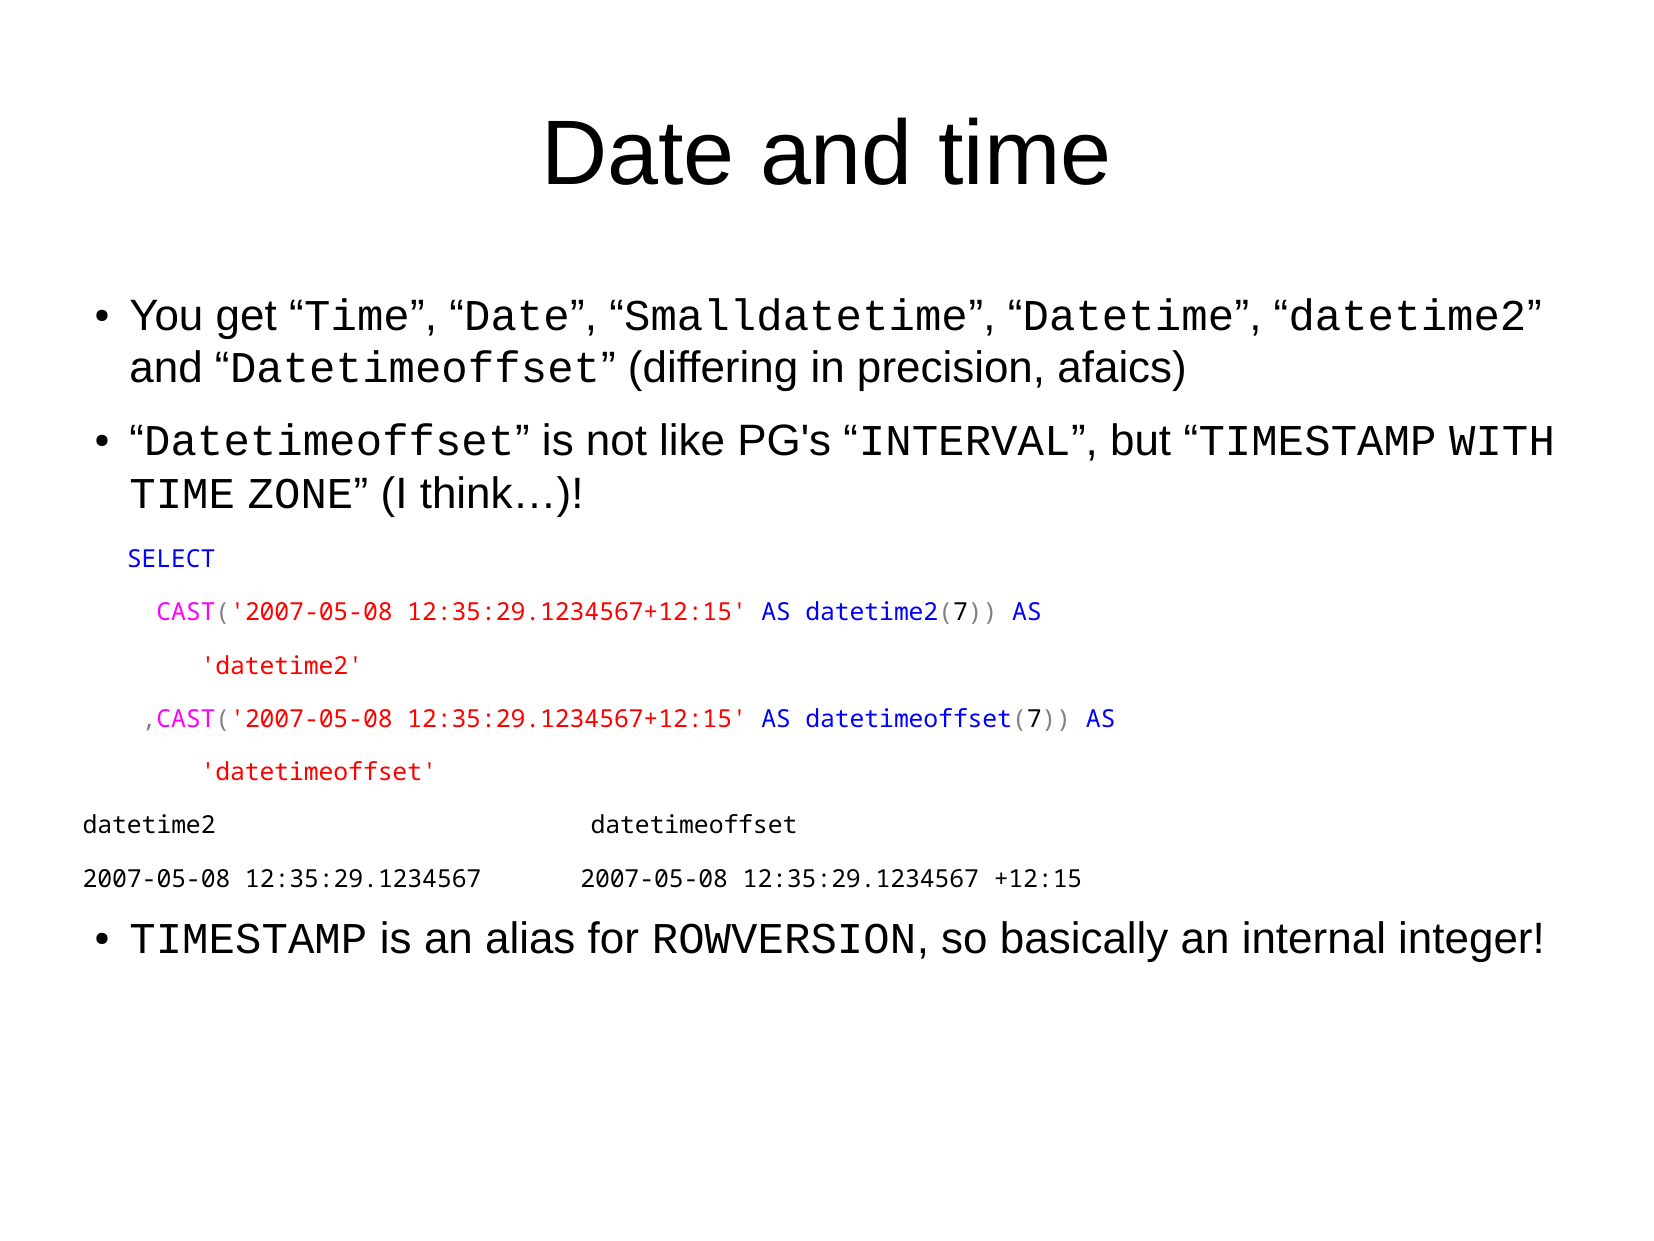

# Date and time
You get “Time”, “Date”, “Smalldatetime”, “Datetime”, “datetime2” and “Datetimeoffset” (differing in precision, afaics)
“Datetimeoffset” is not like PG's “INTERVAL”, but “TIMESTAMP WITH TIME ZONE” (I think…)!
 SELECT
 CAST('2007-05-08 12:35:29.1234567+12:15' AS datetime2(7)) AS
 'datetime2'
 ,CAST('2007-05-08 12:35:29.1234567+12:15' AS datetimeoffset(7)) AS
 'datetimeoffset'
datetime2	 	 	 		 datetimeoffset
2007-05-08 12:35:29.1234567	 2007-05-08 12:35:29.1234567 +12:15
TIMESTAMP is an alias for ROWVERSION, so basically an internal integer!